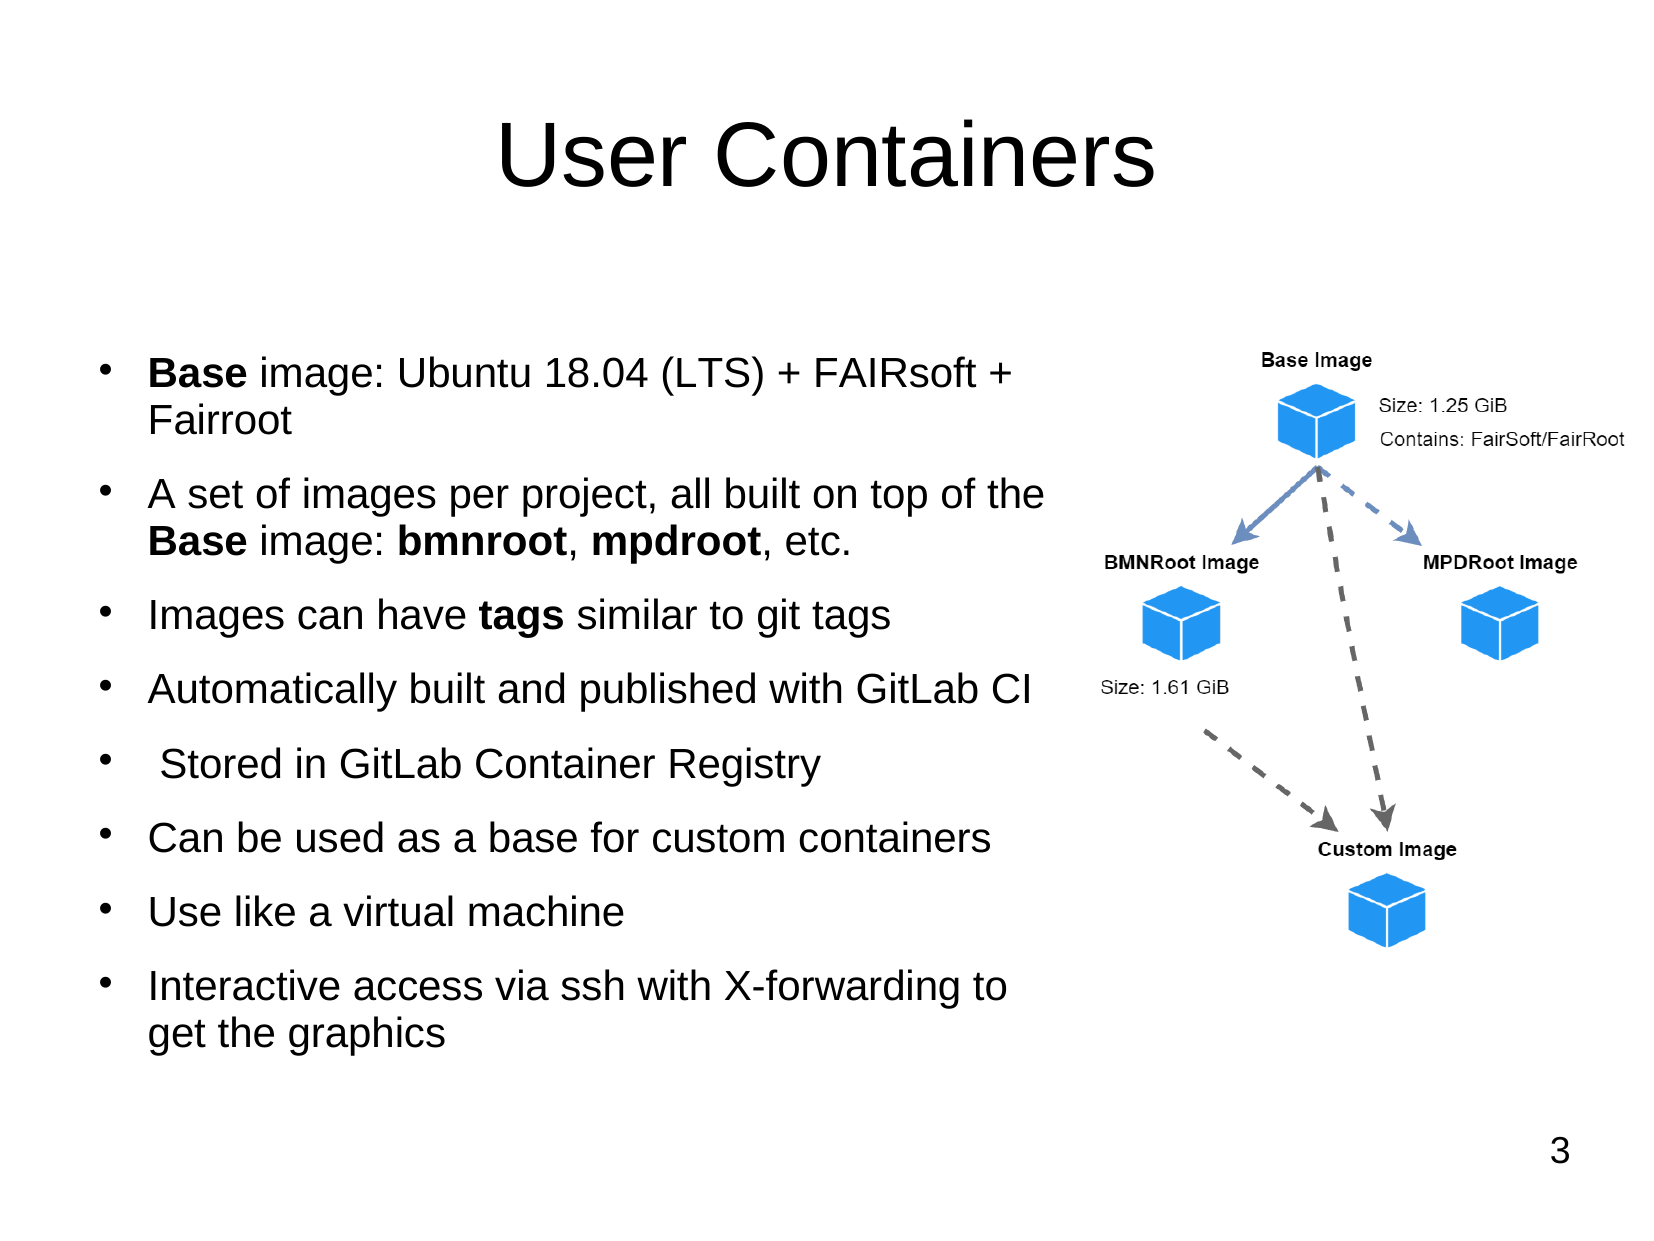

# User Containers
Base image: Ubuntu 18.04 (LTS) + FAIRsoft + Fairroot
A set of images per project, all built on top of the Base image: bmnroot, mpdroot, etc.
Images can have tags similar to git tags
Automatically built and published with GitLab CI
 Stored in GitLab Container Registry
Can be used as a base for custom containers
Use like a virtual machine
Interactive access via ssh with X-forwarding to get the graphics
3